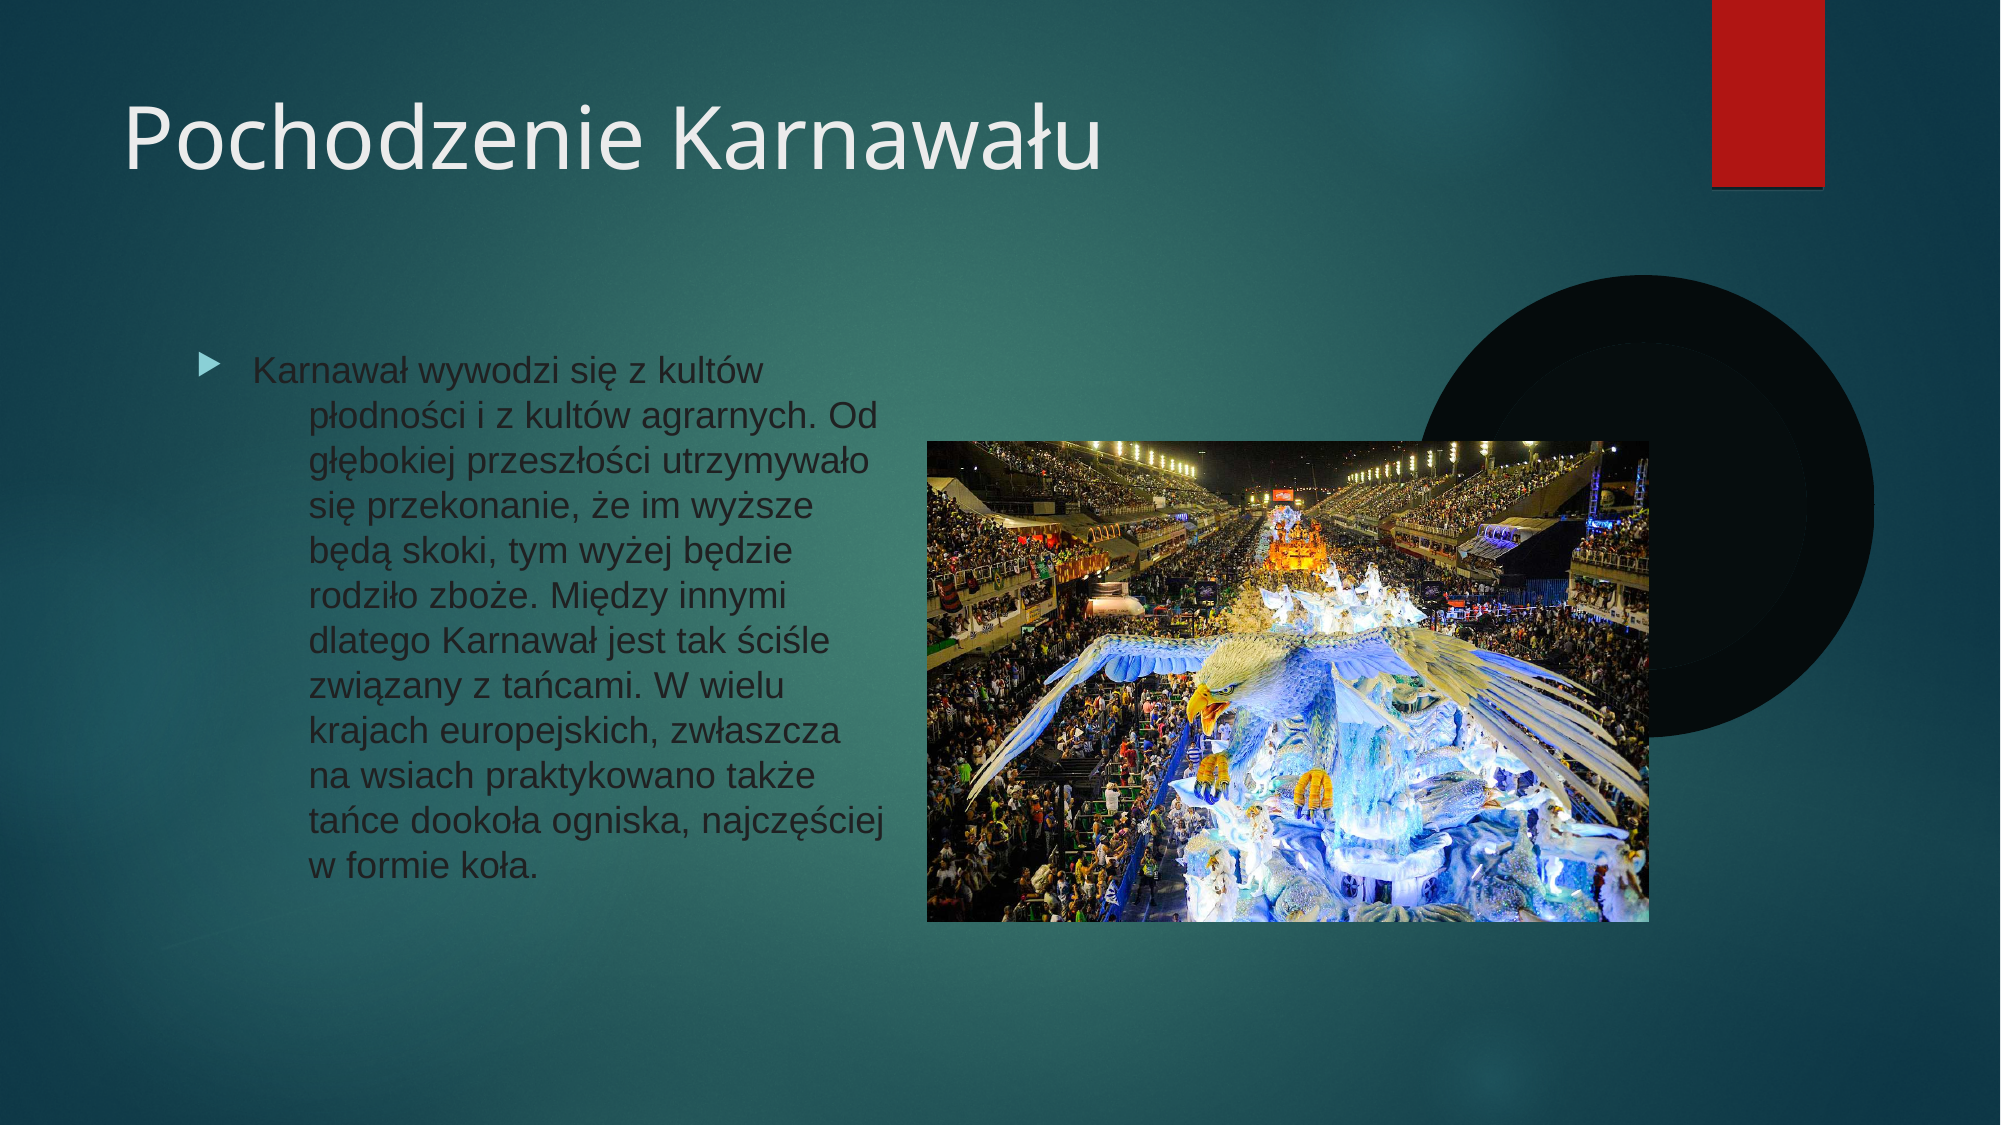

# Pochodzenie Karnawału
Karnawał wywodzi się z kultów płodności i z kultów agrarnych. Od głębokiej przeszłości utrzymywało się przekonanie, że im wyższe będą skoki, tym wyżej będzie rodziło zboże. Między innymi dlatego Karnawał jest tak ściśle związany z tańcami. W wielu krajach europejskich, zwłaszcza na wsiach praktykowano także tańce dookoła ogniska, najczęściej w formie koła.